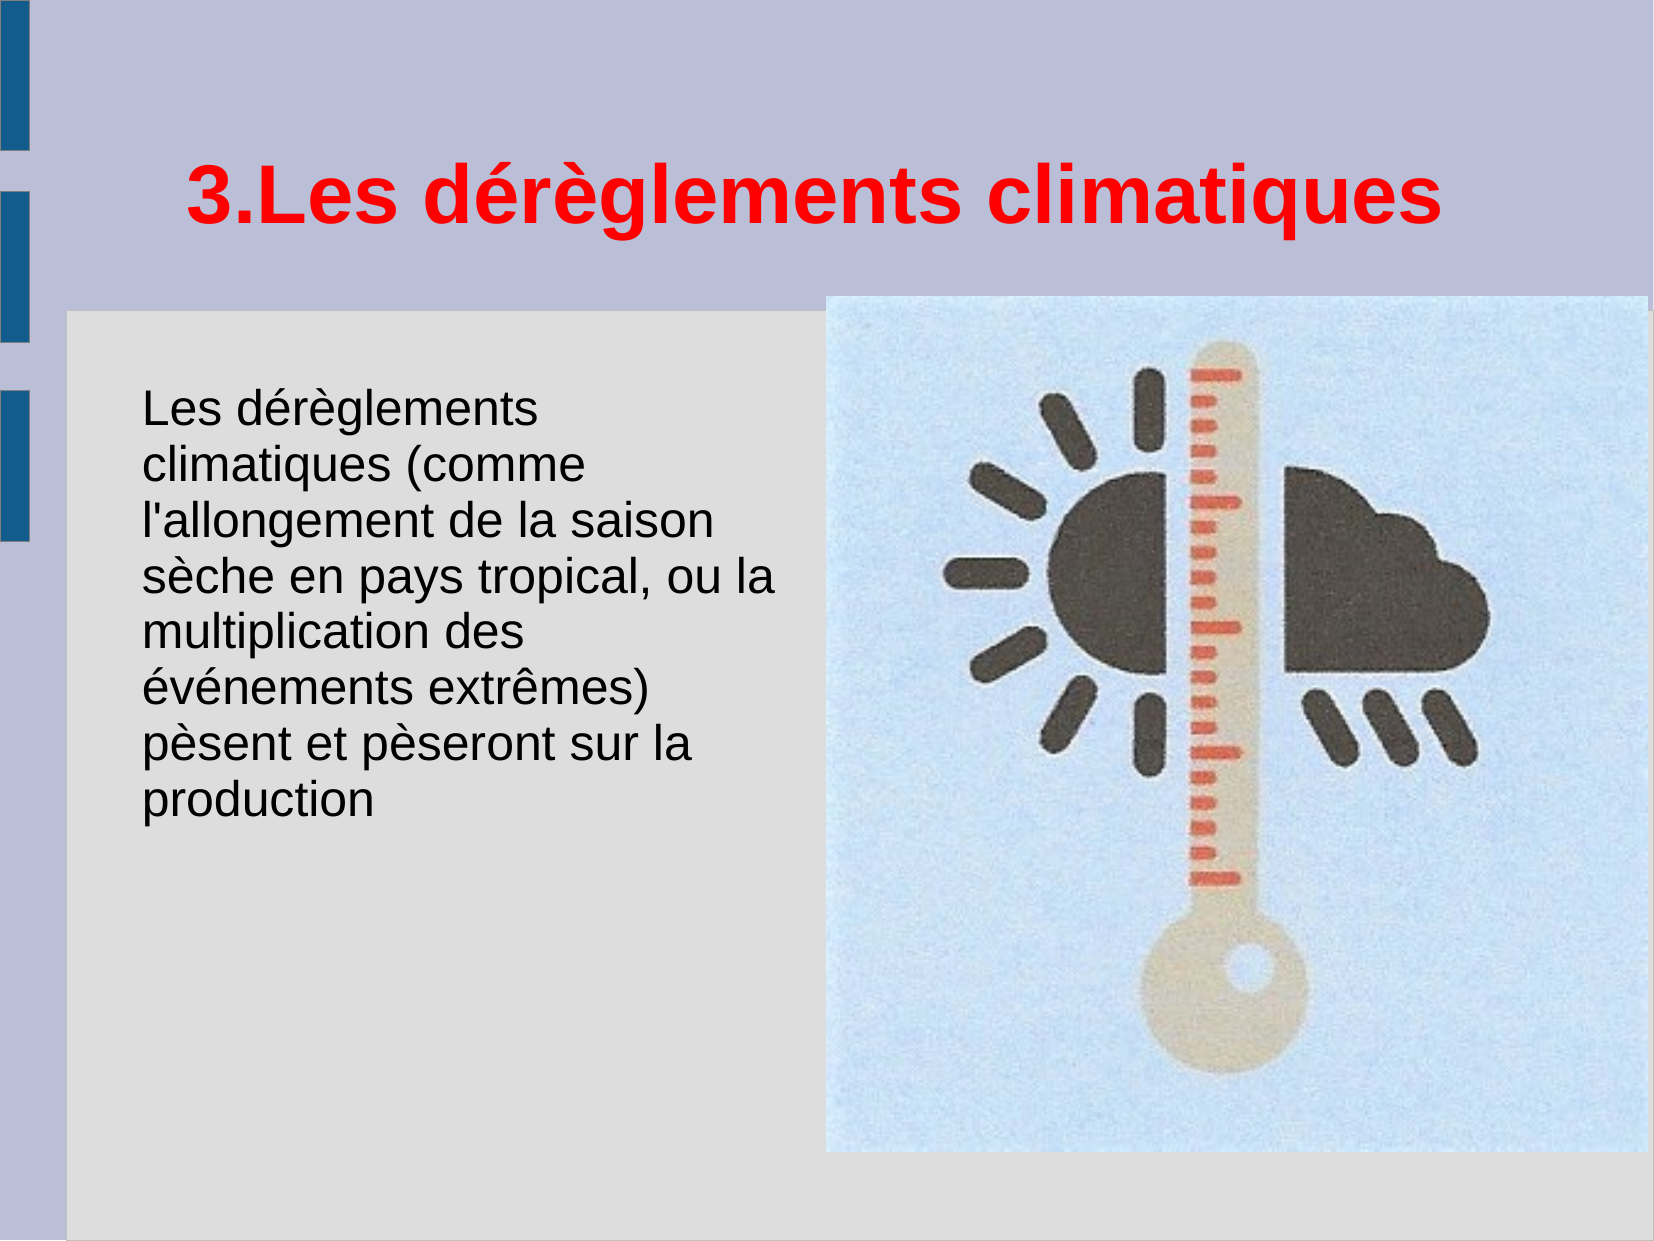

# 3.Les dérèglements climatiques
Les dérèglements climatiques (comme l'allongement de la saison sèche en pays tropical, ou la multiplication des événements extrêmes) pèsent et pèseront sur la production